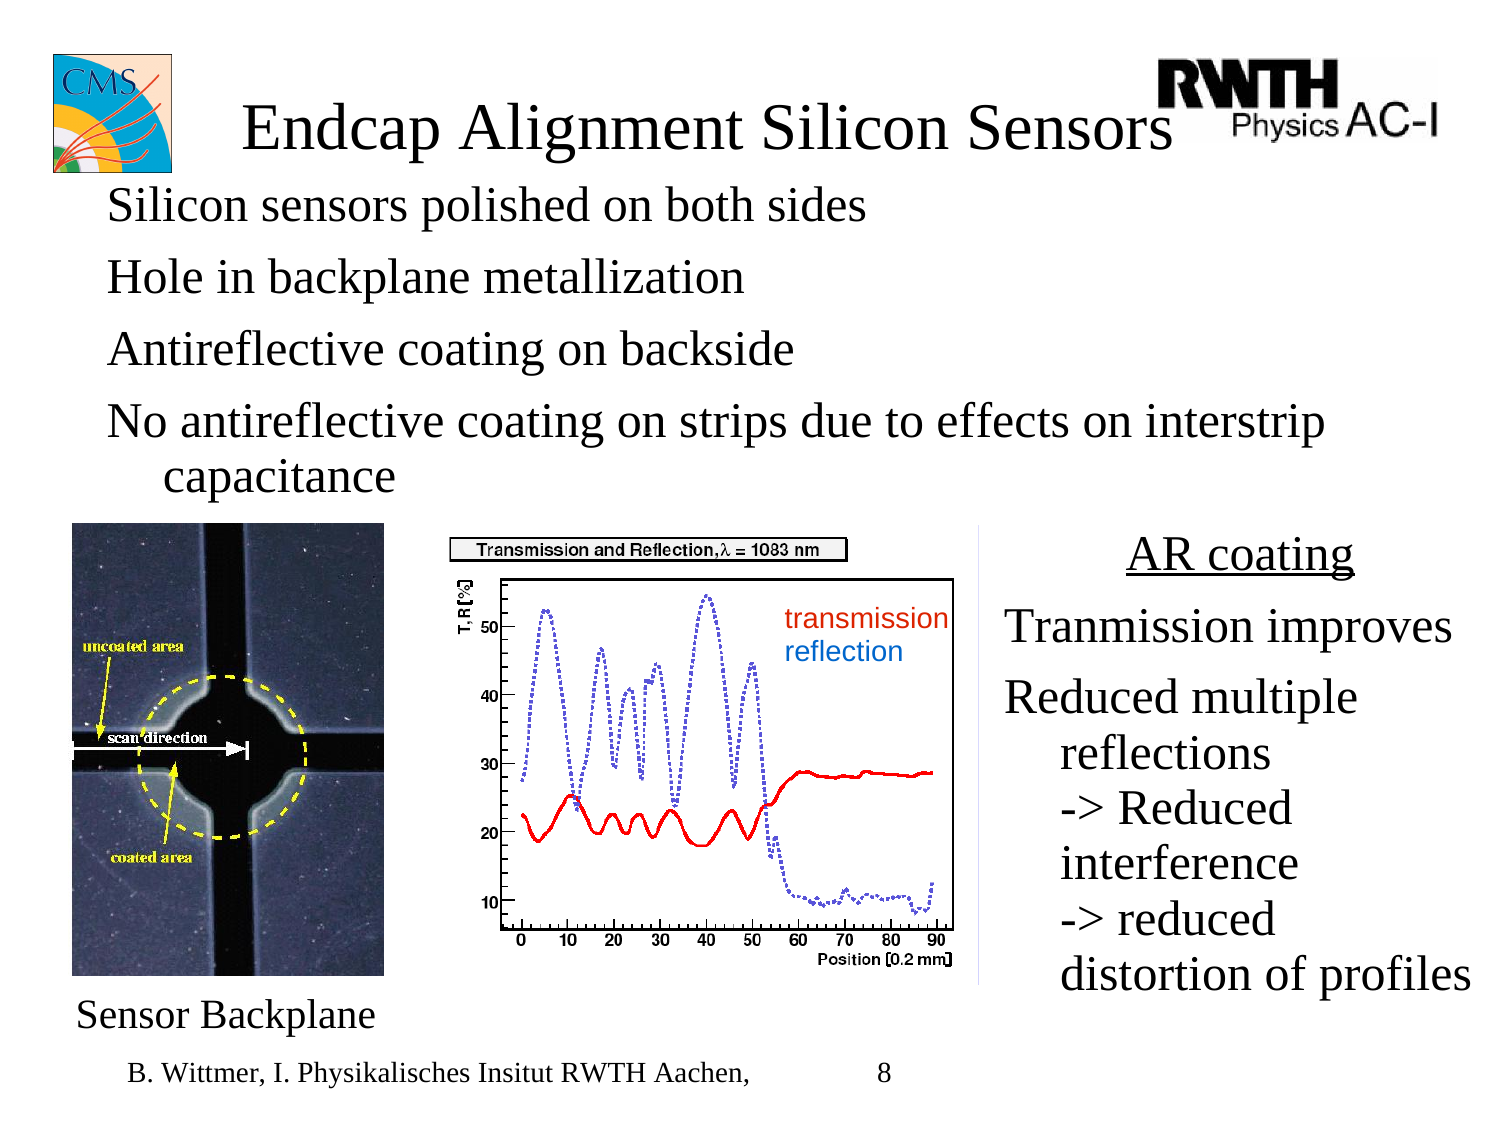

# Endcap Alignment Silicon Sensors
Optical Components1111111111
Silicon sensors polished on both sides
Hole in backplane metallization
Antireflective coating on backside
No antireflective coating on strips due to effects on interstrip capacitance
transmission
reflection
Sensor Backplane
AR coating
Tranmission improves
Reduced multiple reflections
-> Reduced interference
-> reduced distortion of profiles
Sensor Backplane
Sensor Backplane
Sensor Backplane
transmission
reflection
transmission
reflection
transmission
reflection